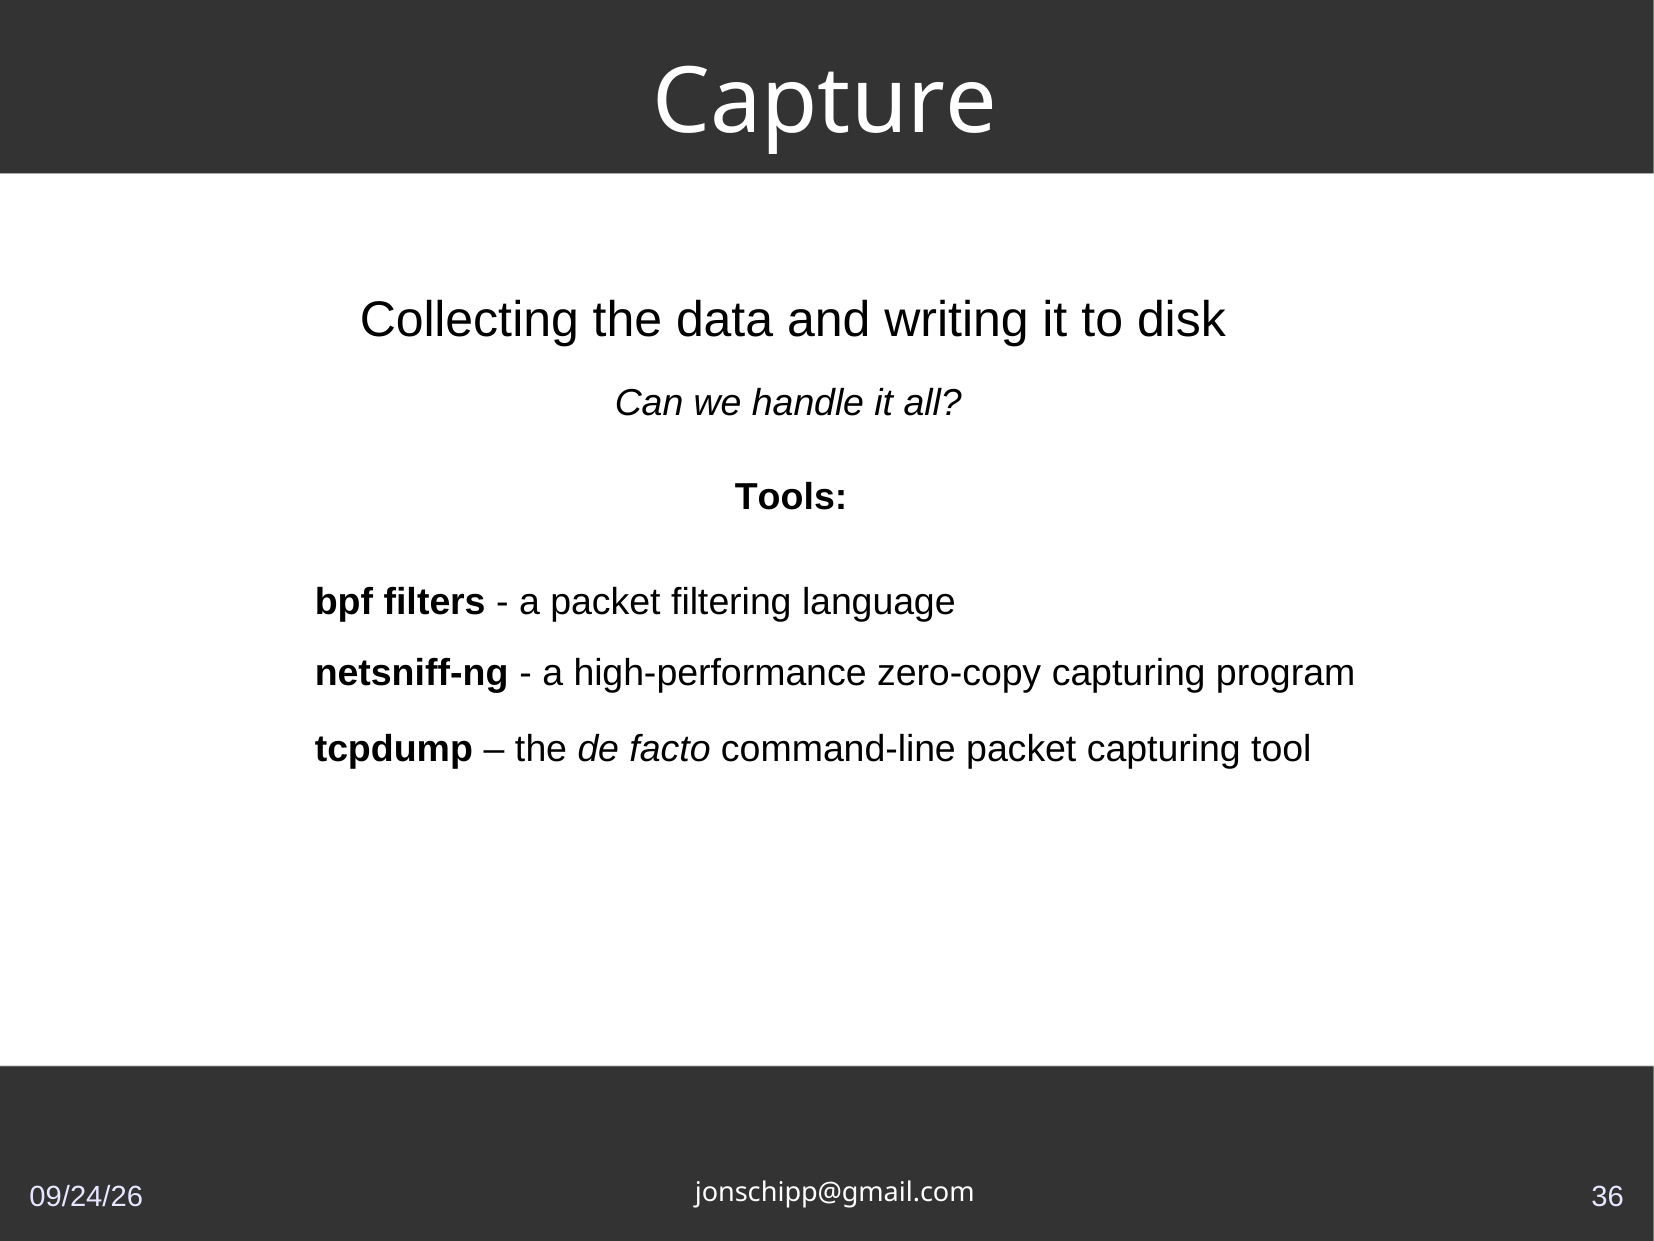

Capture
Collecting the data and writing it to disk
Can we handle it all?
Tools:
bpf filters - a packet filtering language
netsniff-ng - a high-performance zero-copy capturing program
tcpdump – the de facto command-line packet capturing tool
jonschipp@gmail.com